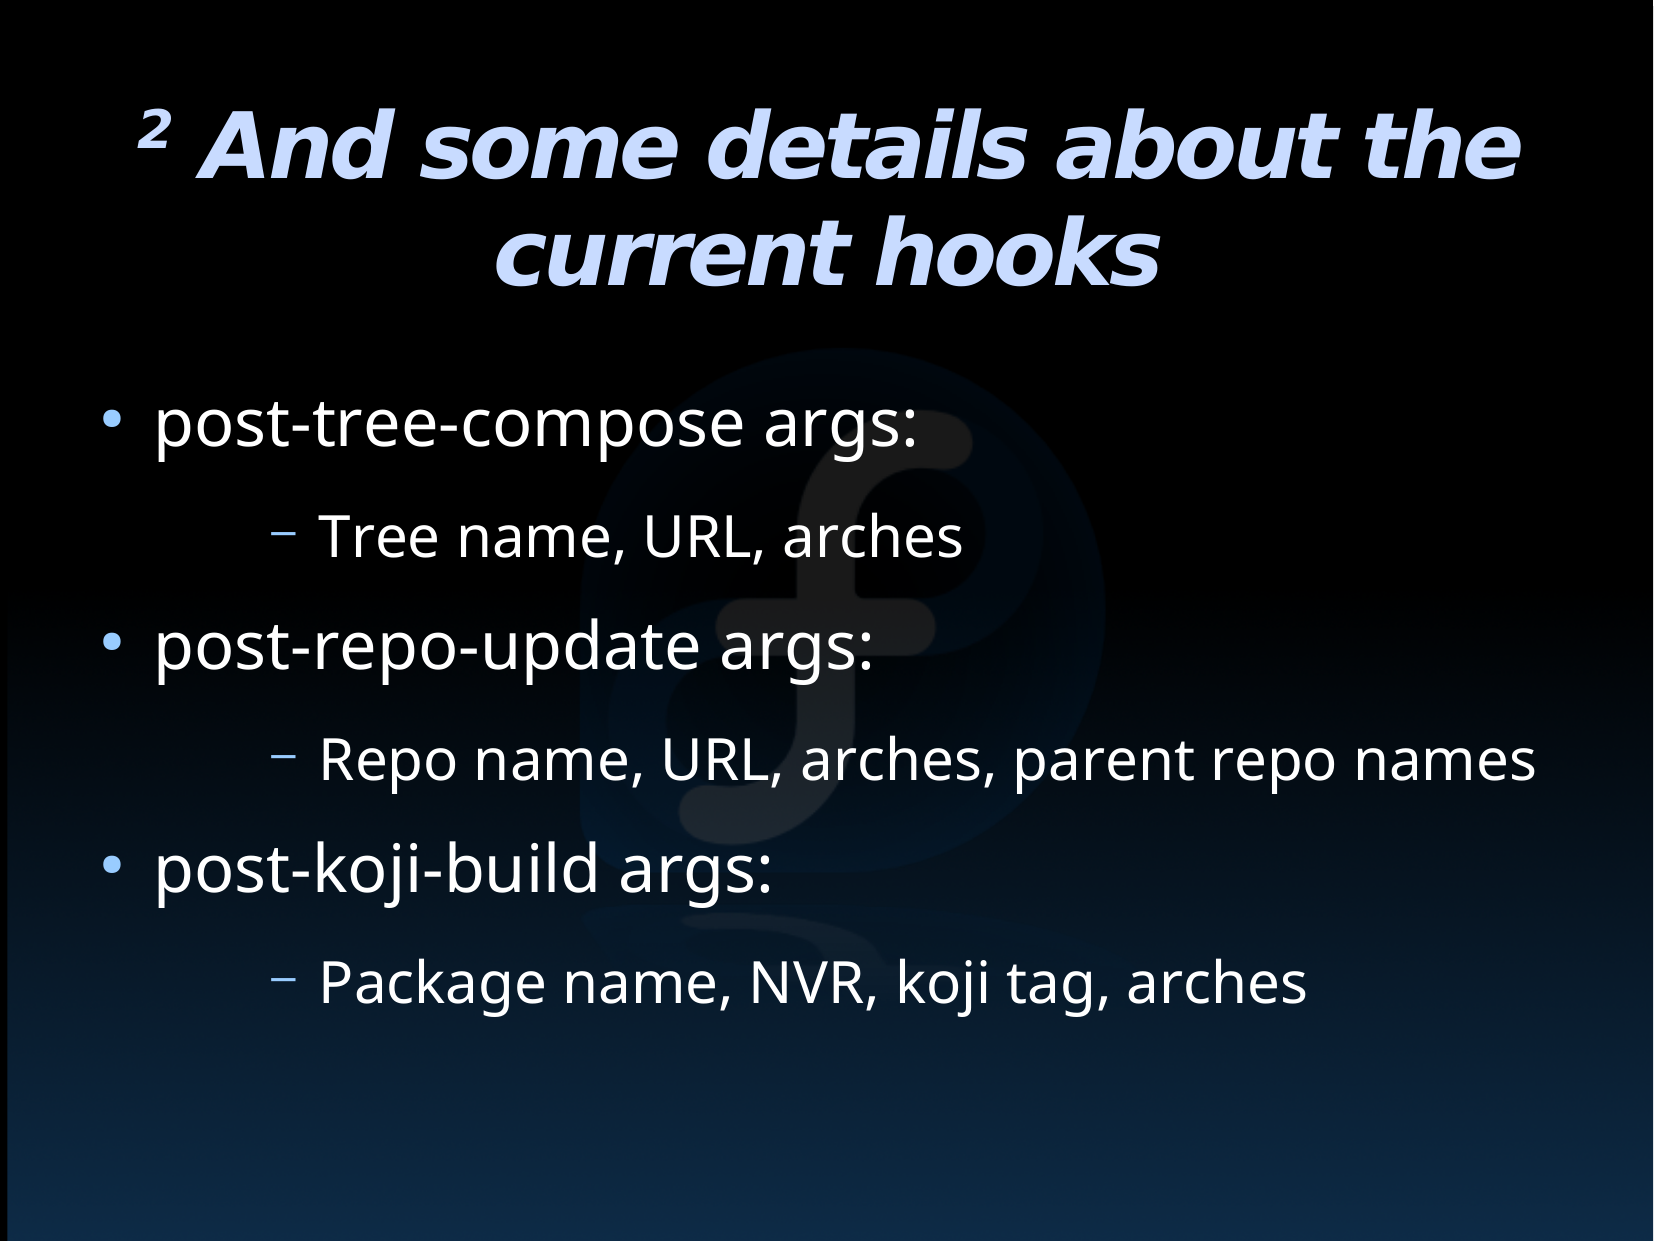

# 2 And some details about the current hooks
post-tree-compose args:
Tree name, URL, arches
post-repo-update args:
Repo name, URL, arches, parent repo names
post-koji-build args:
Package name, NVR, koji tag, arches